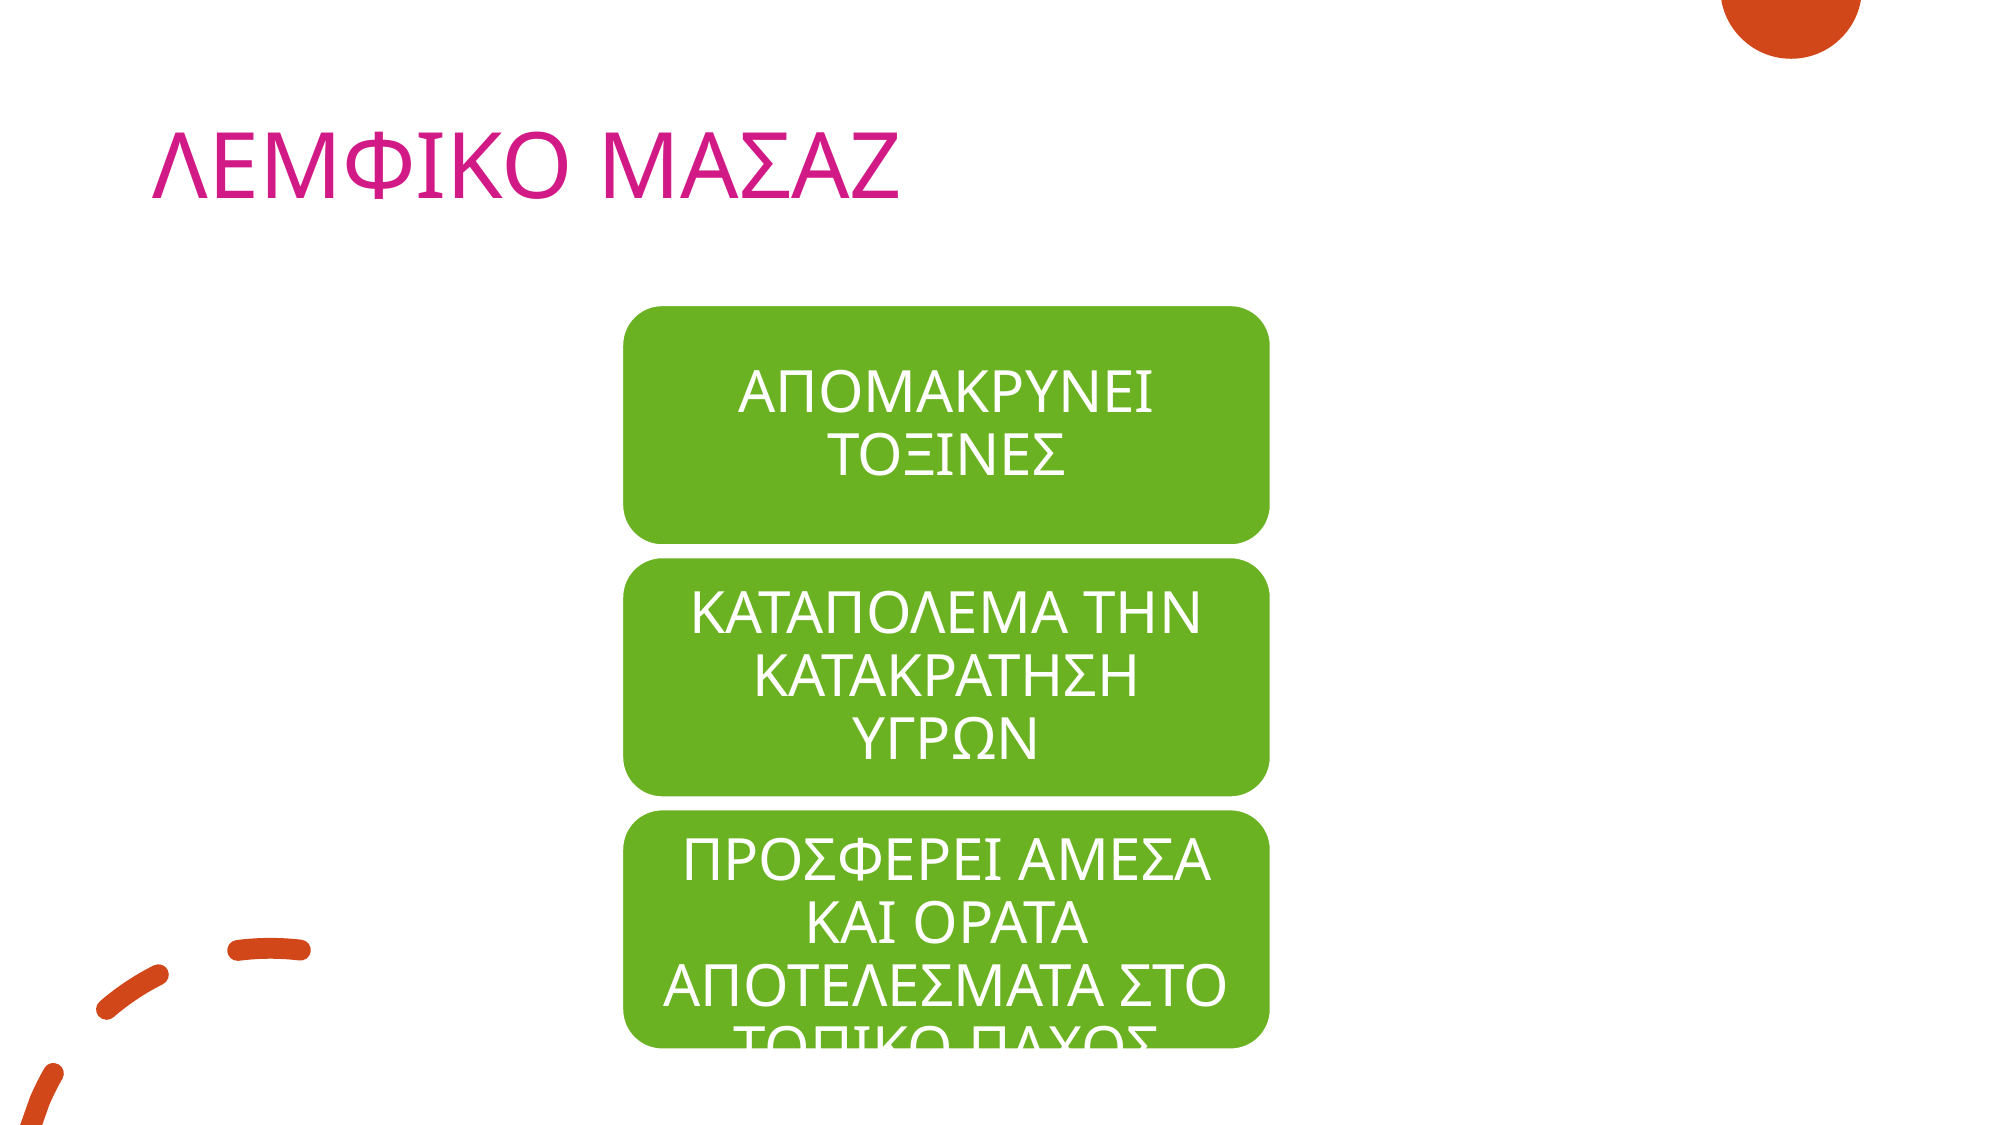

# ΛΕΜΦΙΚΟ ΜΑΣΑΖ
ΑΠΟΜΑΚΡΥΝΕΙ ΤΟΞΙΝΕΣ
ΚΑΤΑΠΟΛΕΜΑ ΤΗΝ ΚΑΤΑΚΡΑΤΗΣΗ ΥΓΡΩΝ
ΠΡΟΣΦΕΡΕΙ ΑΜΕΣΑ ΚΑΙ ΟΡΑΤΑ ΑΠΟΤΕΛΕΣΜΑΤΑ ΣΤΟ ΤΟΠΙΚΟ ΠΑΧΟΣ